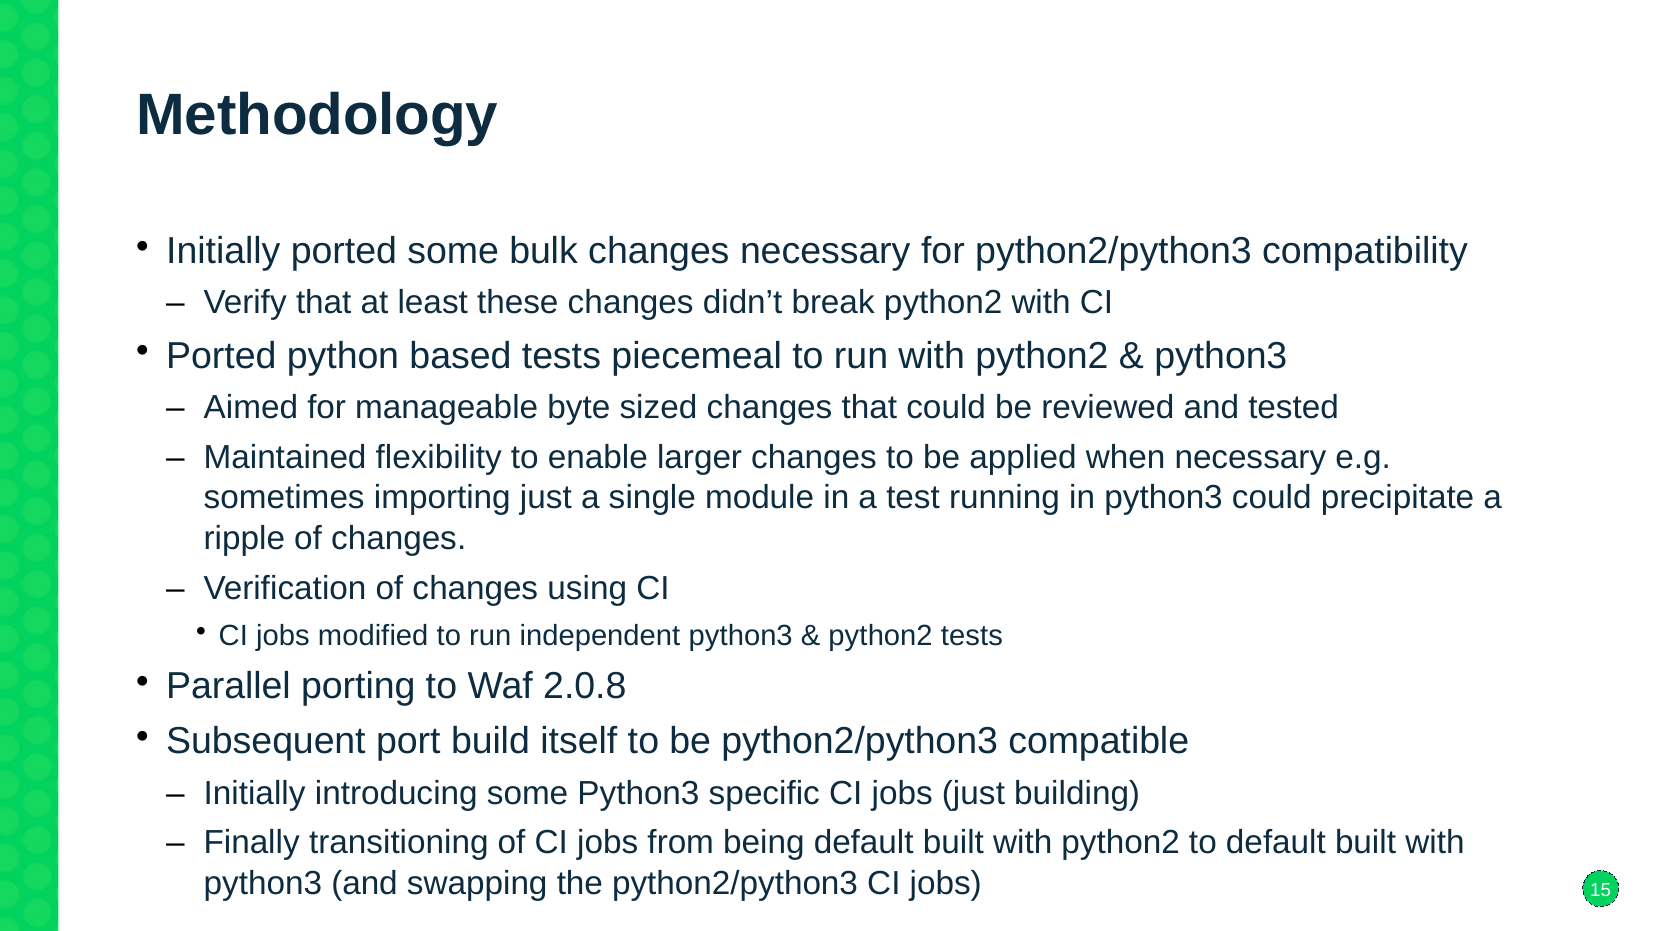

# Methodology
Initially ported some bulk changes necessary for python2/python3 compatibility
Verify that at least these changes didn’t break python2 with CI
Ported python based tests piecemeal to run with python2 & python3
Aimed for manageable byte sized changes that could be reviewed and tested
Maintained flexibility to enable larger changes to be applied when necessary e.g. sometimes importing just a single module in a test running in python3 could precipitate a ripple of changes.
Verification of changes using CI
CI jobs modified to run independent python3 & python2 tests
Parallel porting to Waf 2.0.8
Subsequent port build itself to be python2/python3 compatible
Initially introducing some Python3 specific CI jobs (just building)
Finally transitioning of CI jobs from being default built with python2 to default built with python3 (and swapping the python2/python3 CI jobs)
15